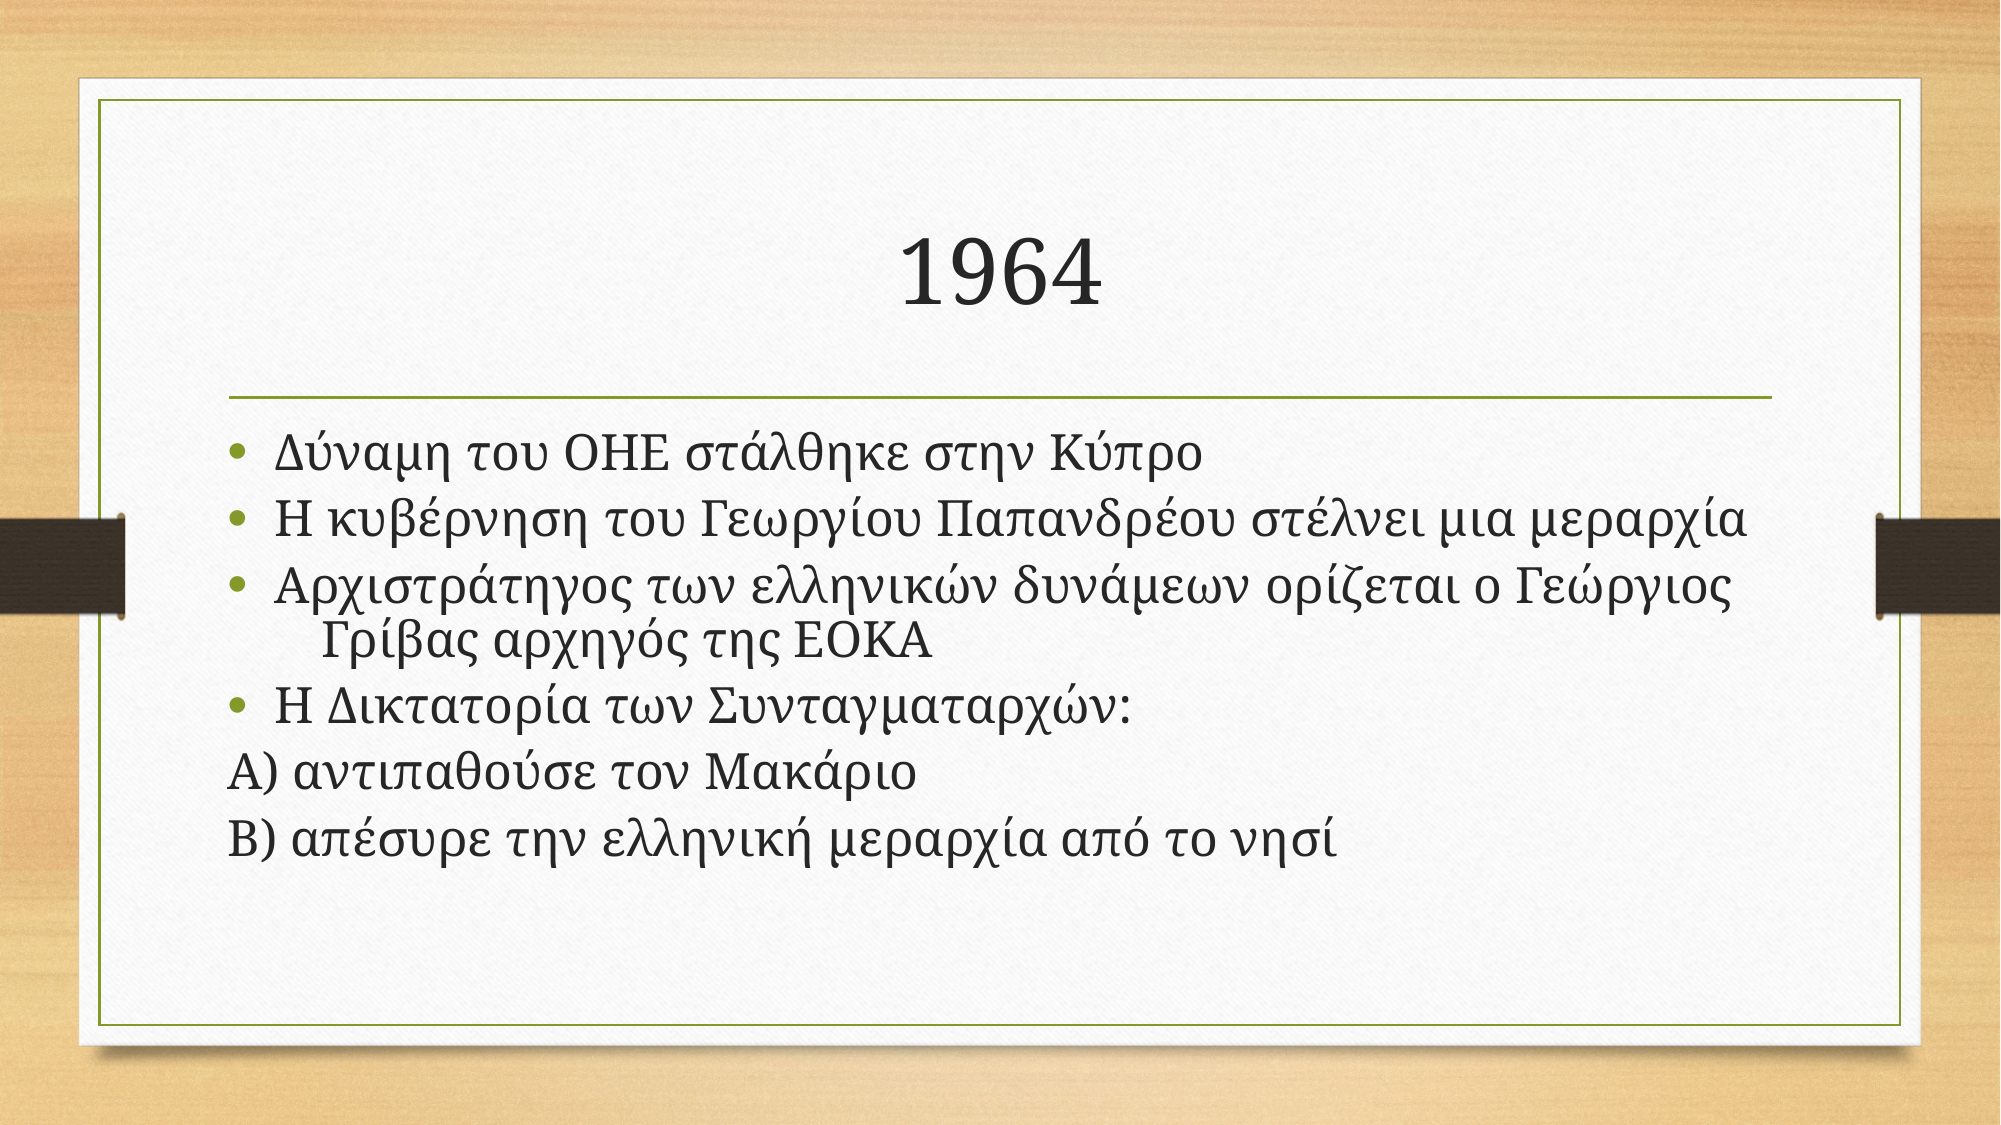

# 1964
Δύναμη του ΟΗΕ στάλθηκε στην Κύπρο
Η κυβέρνηση του Γεωργίου Παπανδρέου στέλνει μια μεραρχία
Αρχιστράτηγος των ελληνικών δυνάμεων ορίζεται ο Γεώργιος Γρίβας αρχηγός της ΕΟΚΑ
Η Δικτατορία των Συνταγματαρχών:
Α) αντιπαθούσε τον Μακάριο
Β) απέσυρε την ελληνική μεραρχία από το νησί